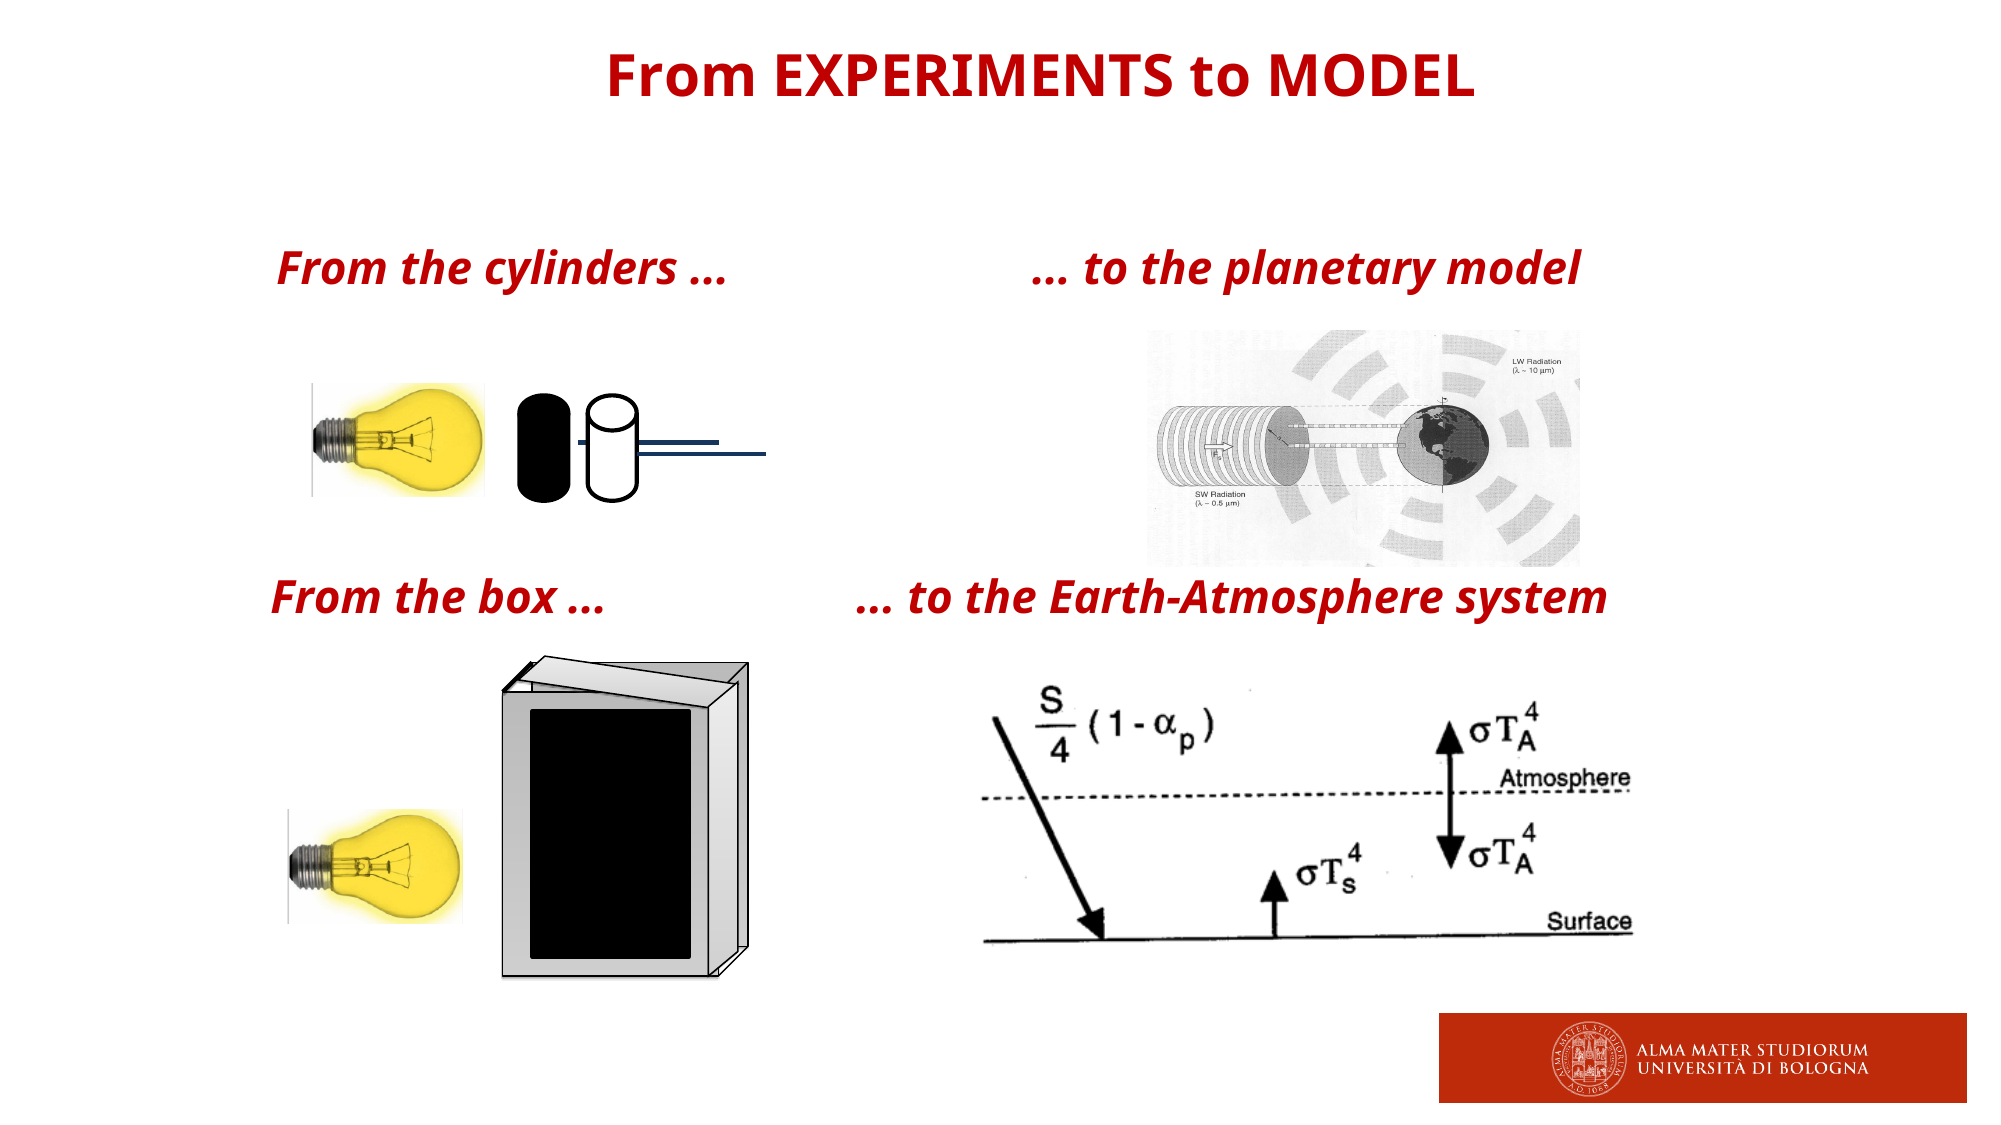

From EXPERIMENTS to MODEL
From the cylinders ...
... to the planetary model
From the box ...
... to the Earth-Atmosphere system